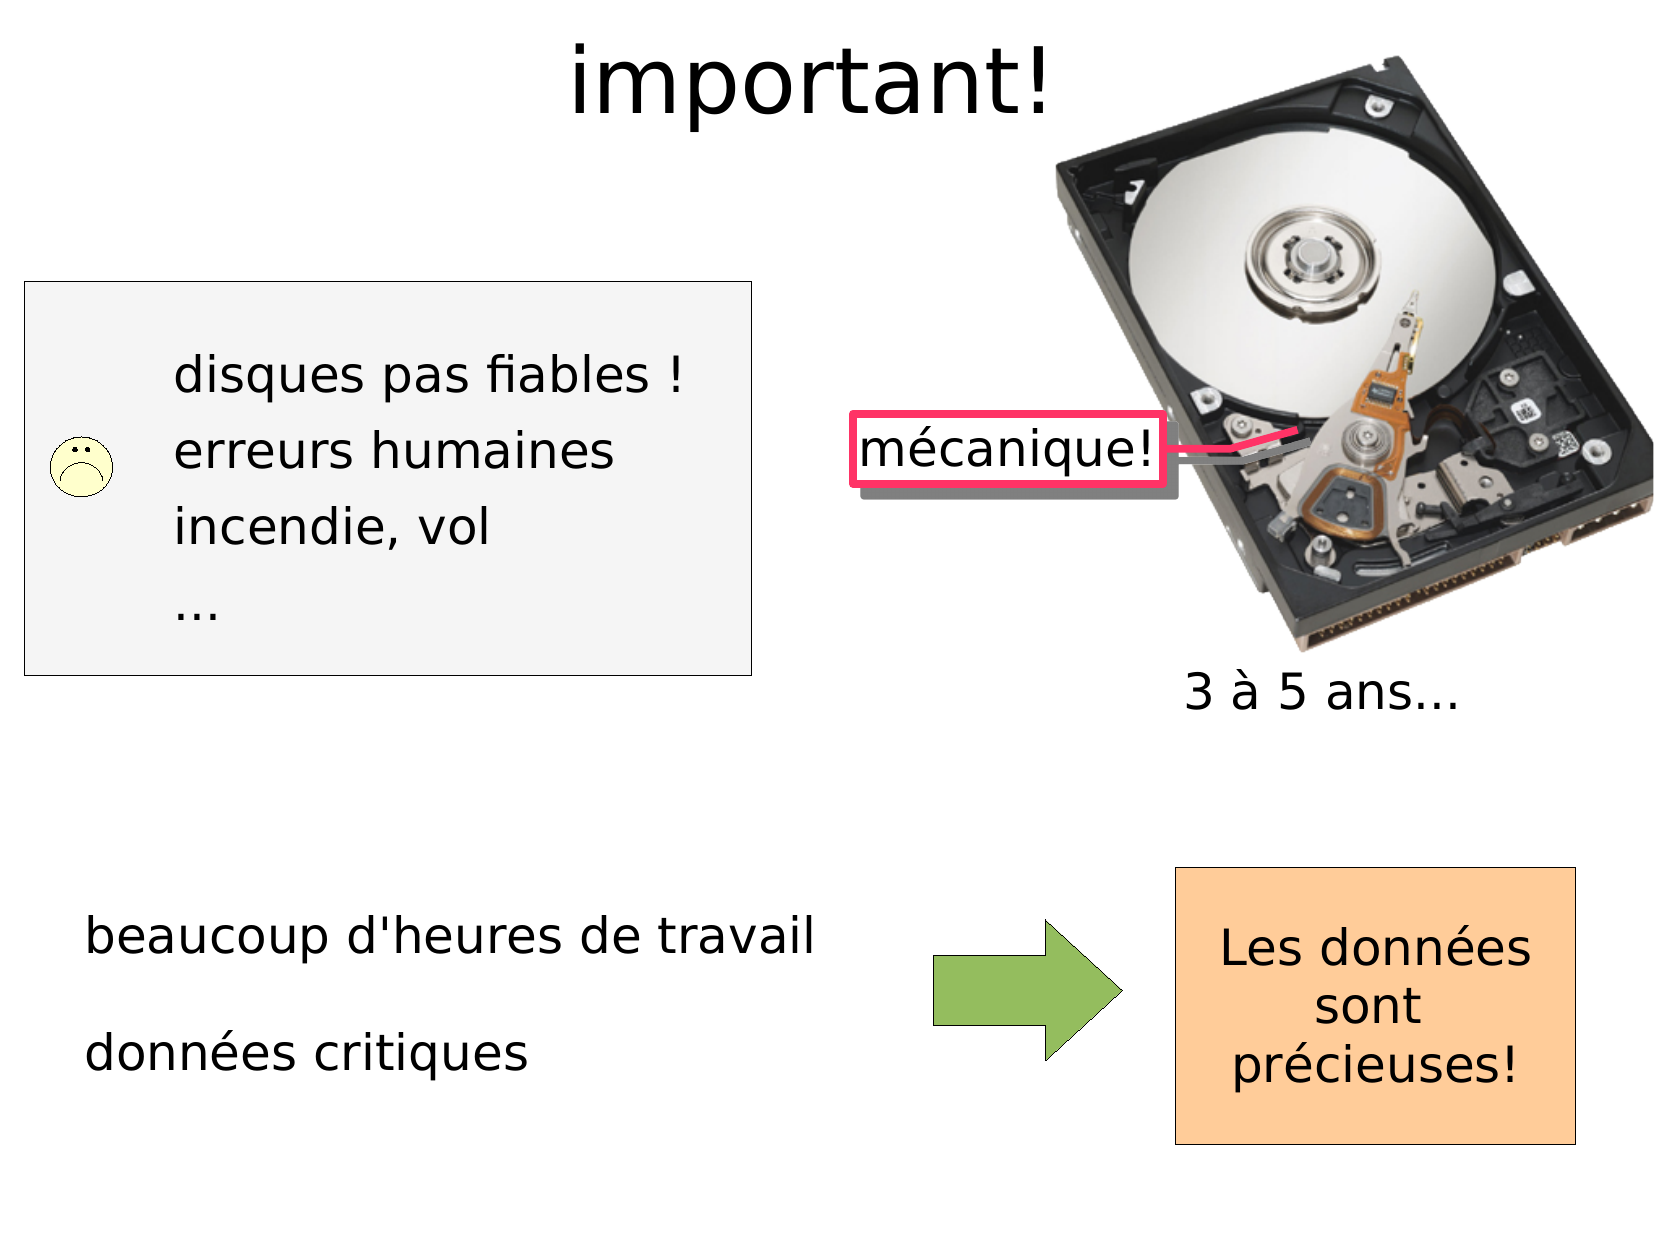

# important!
 disques pas fiables !
 erreurs humaines
 incendie, vol
 ...
3 à 5 ans...
 beaucoup d'heures de travail
 données critiques
Les données
sont
précieuses!